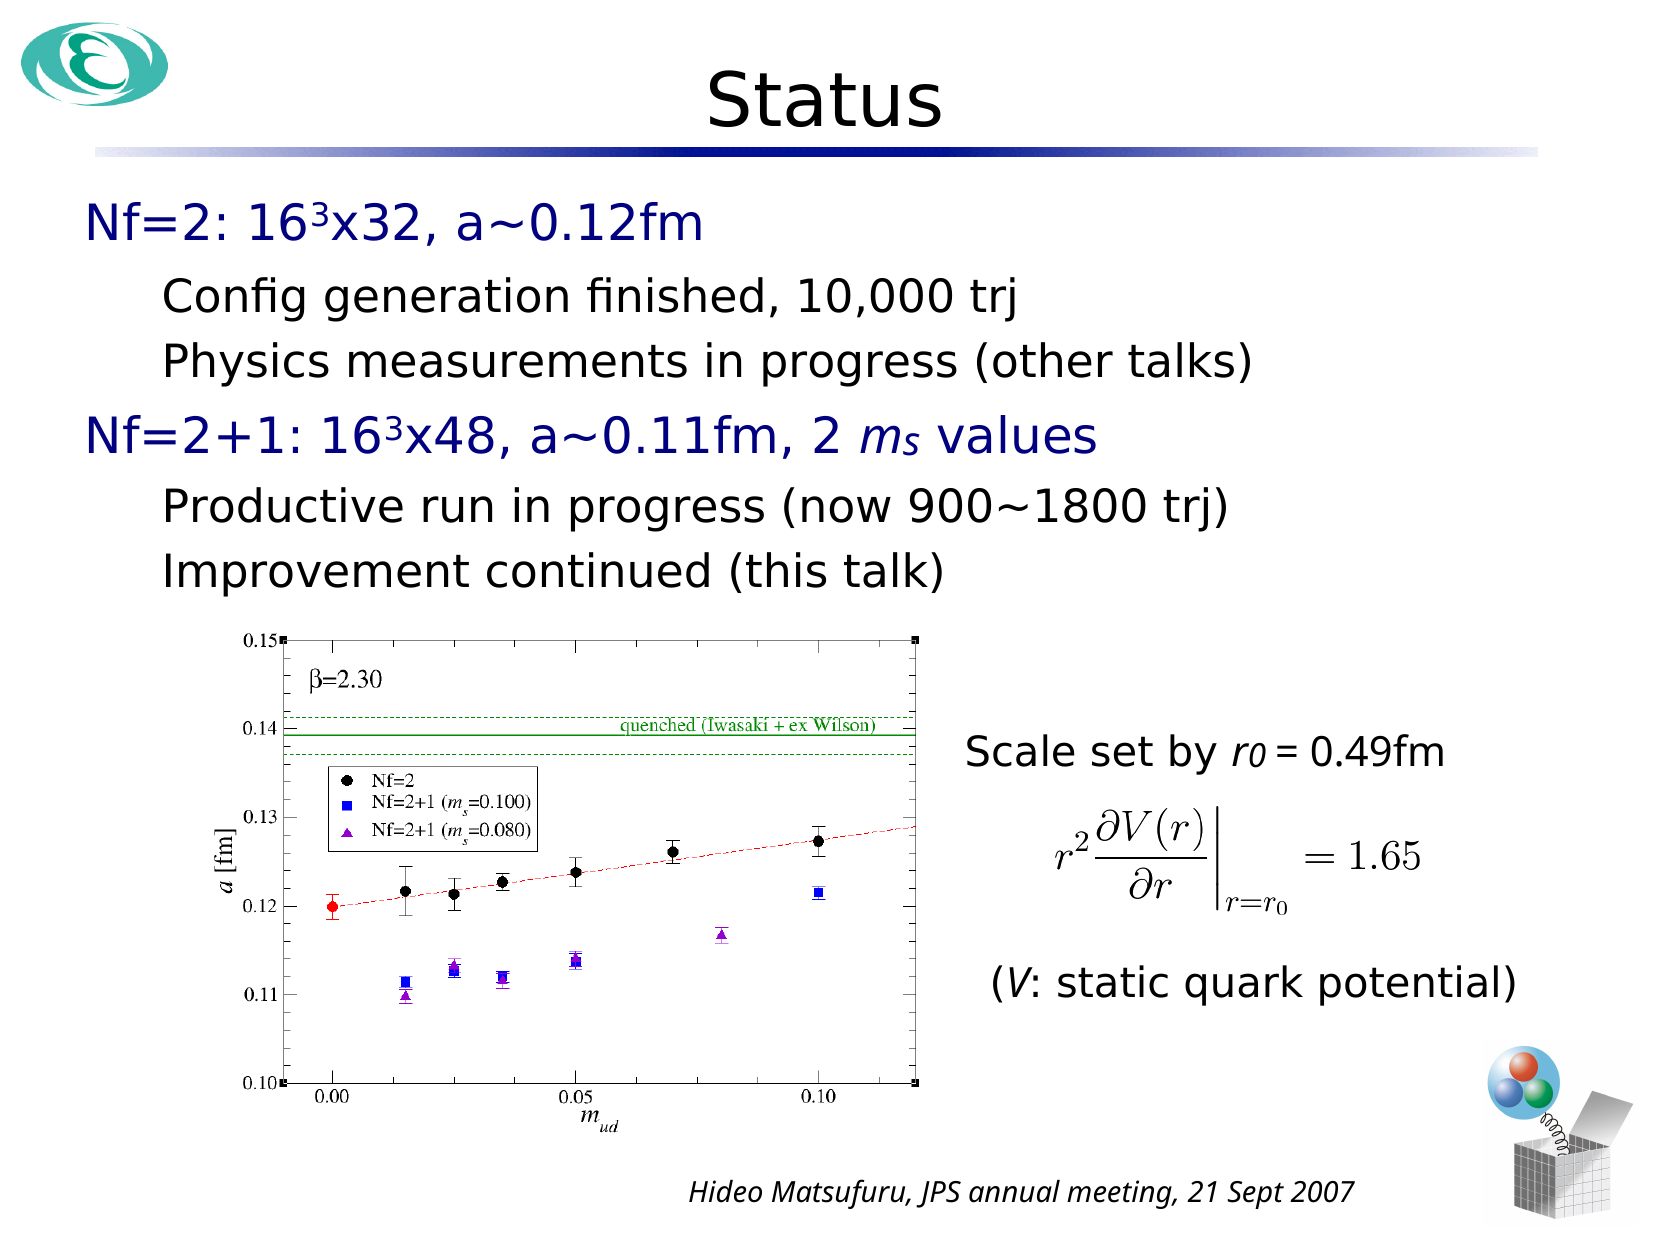

# Status
Nf=2: 163x32, a~0.12fm
Config generation finished, 10,000 trj
Physics measurements in progress (other talks)
Nf=2+1: 163x48, a~0.11fm, 2 ms values
Productive run in progress (now 900~1800 trj)
Improvement continued (this talk)
Scale set by r0 = 0.49fm
(V: static quark potential)